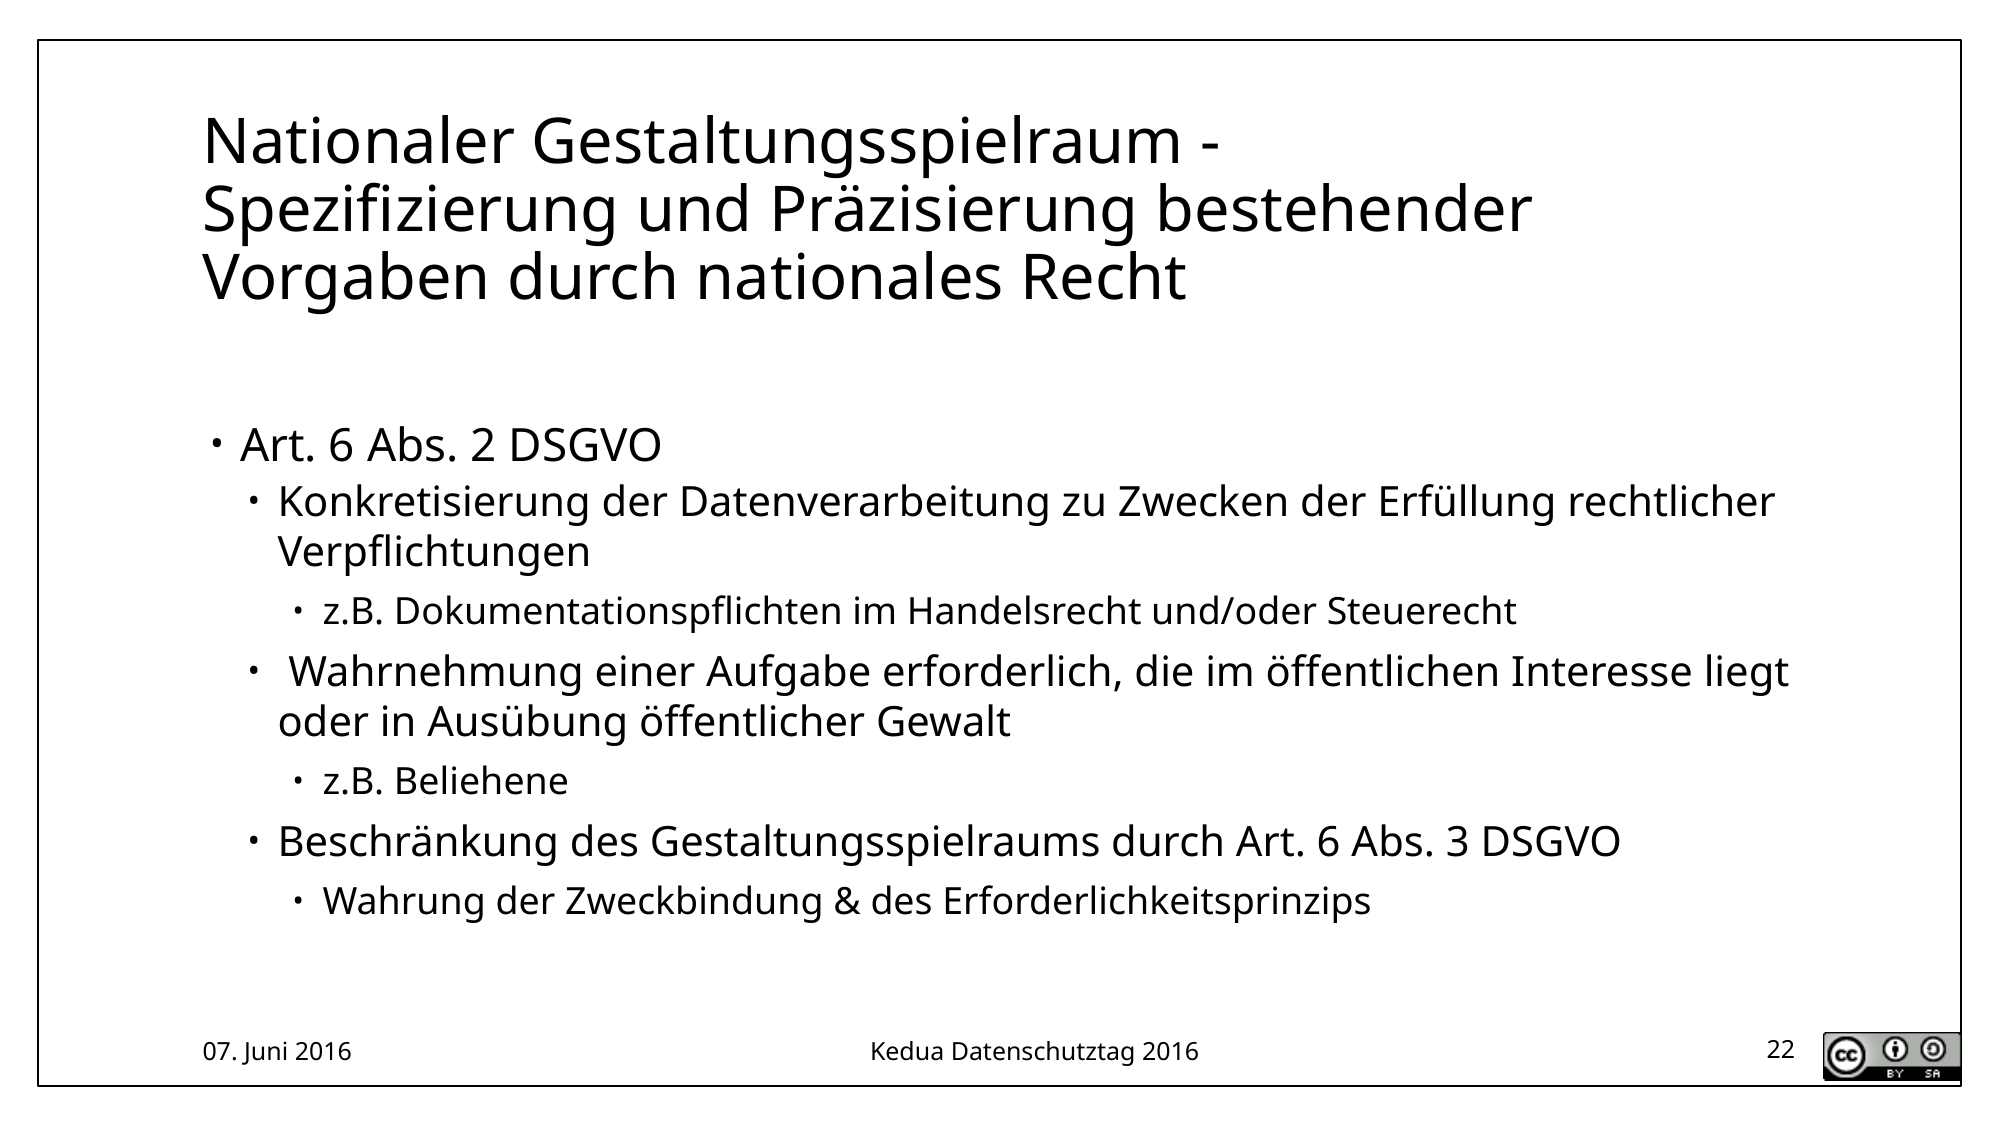

# Nationaler Gestaltungsspielraum - Spezifizierung und Präzisierung bestehender Vorgaben durch nationales Recht
Art. 6 Abs. 2 DSGVO
Konkretisierung der Datenverarbeitung zu Zwecken der Erfüllung rechtlicher Verpflichtungen
z.B. Dokumentationspflichten im Handelsrecht und/oder Steuerecht
 Wahrnehmung einer Aufgabe erforderlich, die im öffentlichen Interesse liegt oder in Ausübung öffentlicher Gewalt
z.B. Beliehene
Beschränkung des Gestaltungsspielraums durch Art. 6 Abs. 3 DSGVO
Wahrung der Zweckbindung & des Erforderlichkeitsprinzips
07. Juni 2016
Kedua Datenschutztag 2016